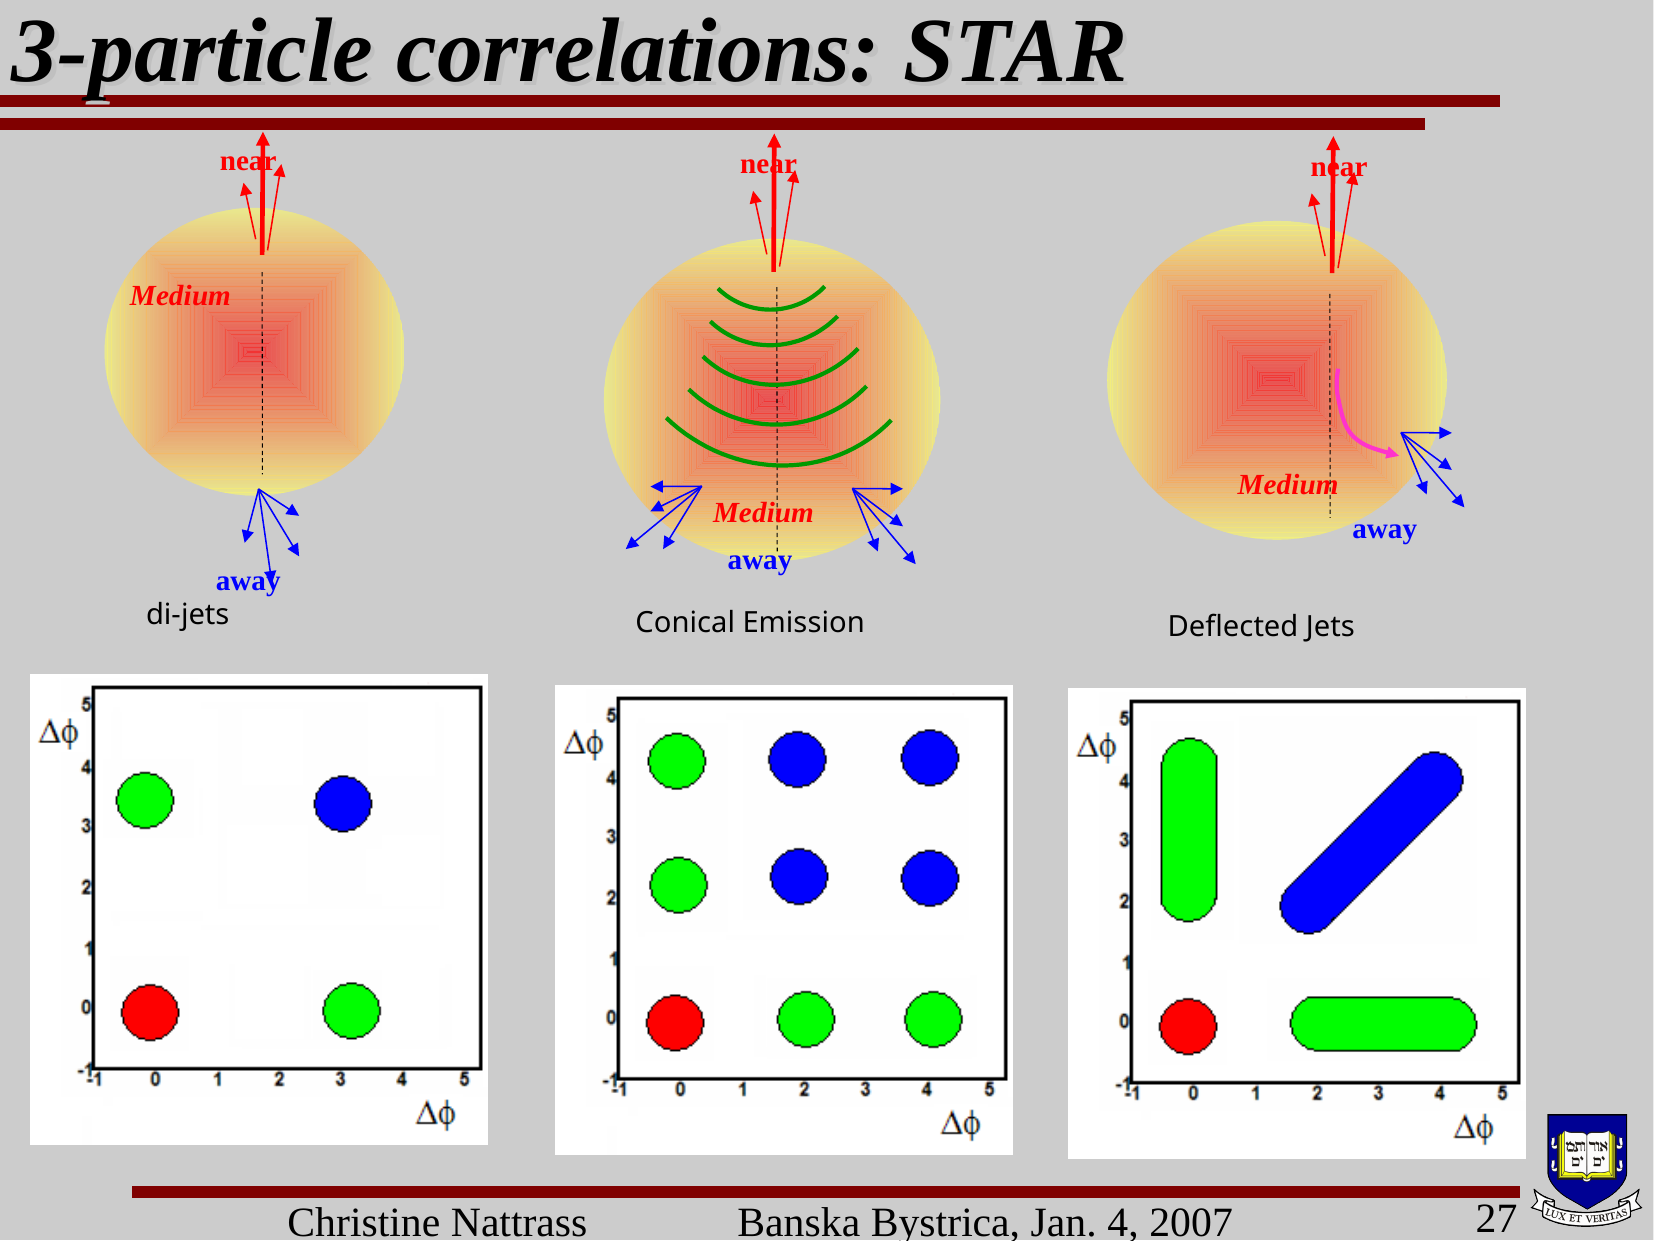

# 3-particle correlations: STAR
near
Medium
away
Conical Emission
near
Medium
away
di-jets
near
Medium
away
Deflected Jets